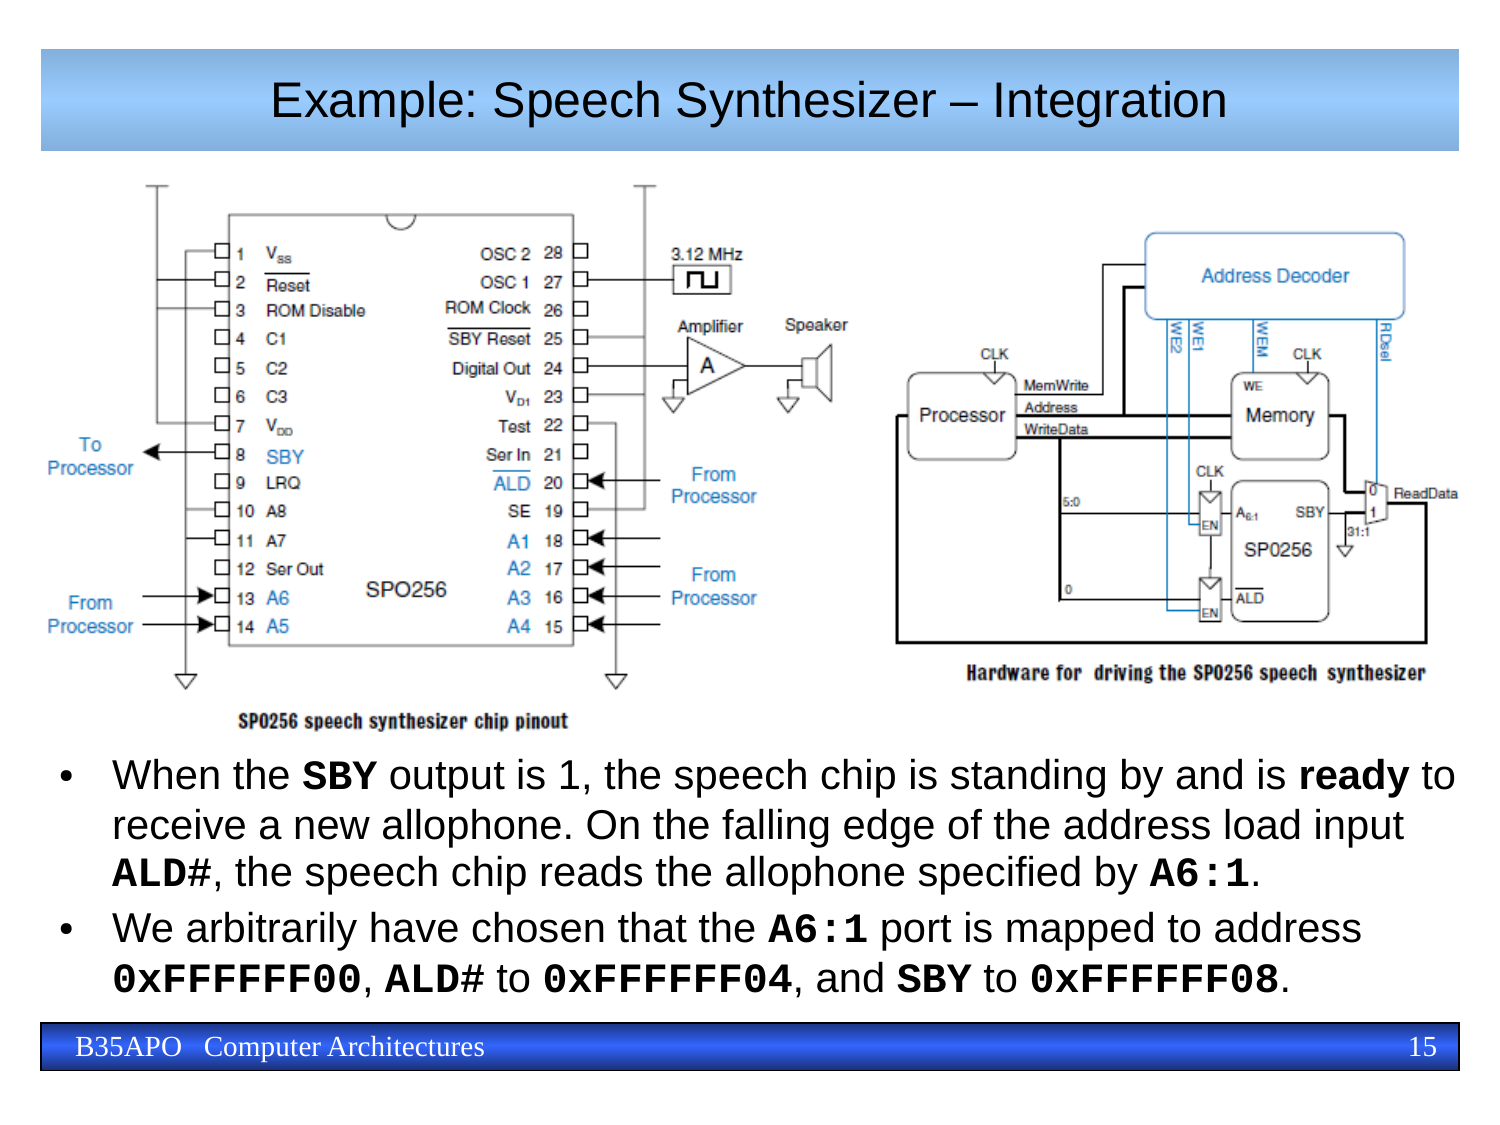

# Example: Speech Synthesizer – Integration
When the SBY output is 1, the speech chip is standing by and is ready to receive a new allophone. On the falling edge of the address load input ALD#, the speech chip reads the allophone specified by A6:1.
We arbitrarily have chosen that the A6:1 port is mapped to address 0xFFFFFF00, ALD# to 0xFFFFFF04, and SBY to 0xFFFFFF08.
B35APO Computer Architectures
15